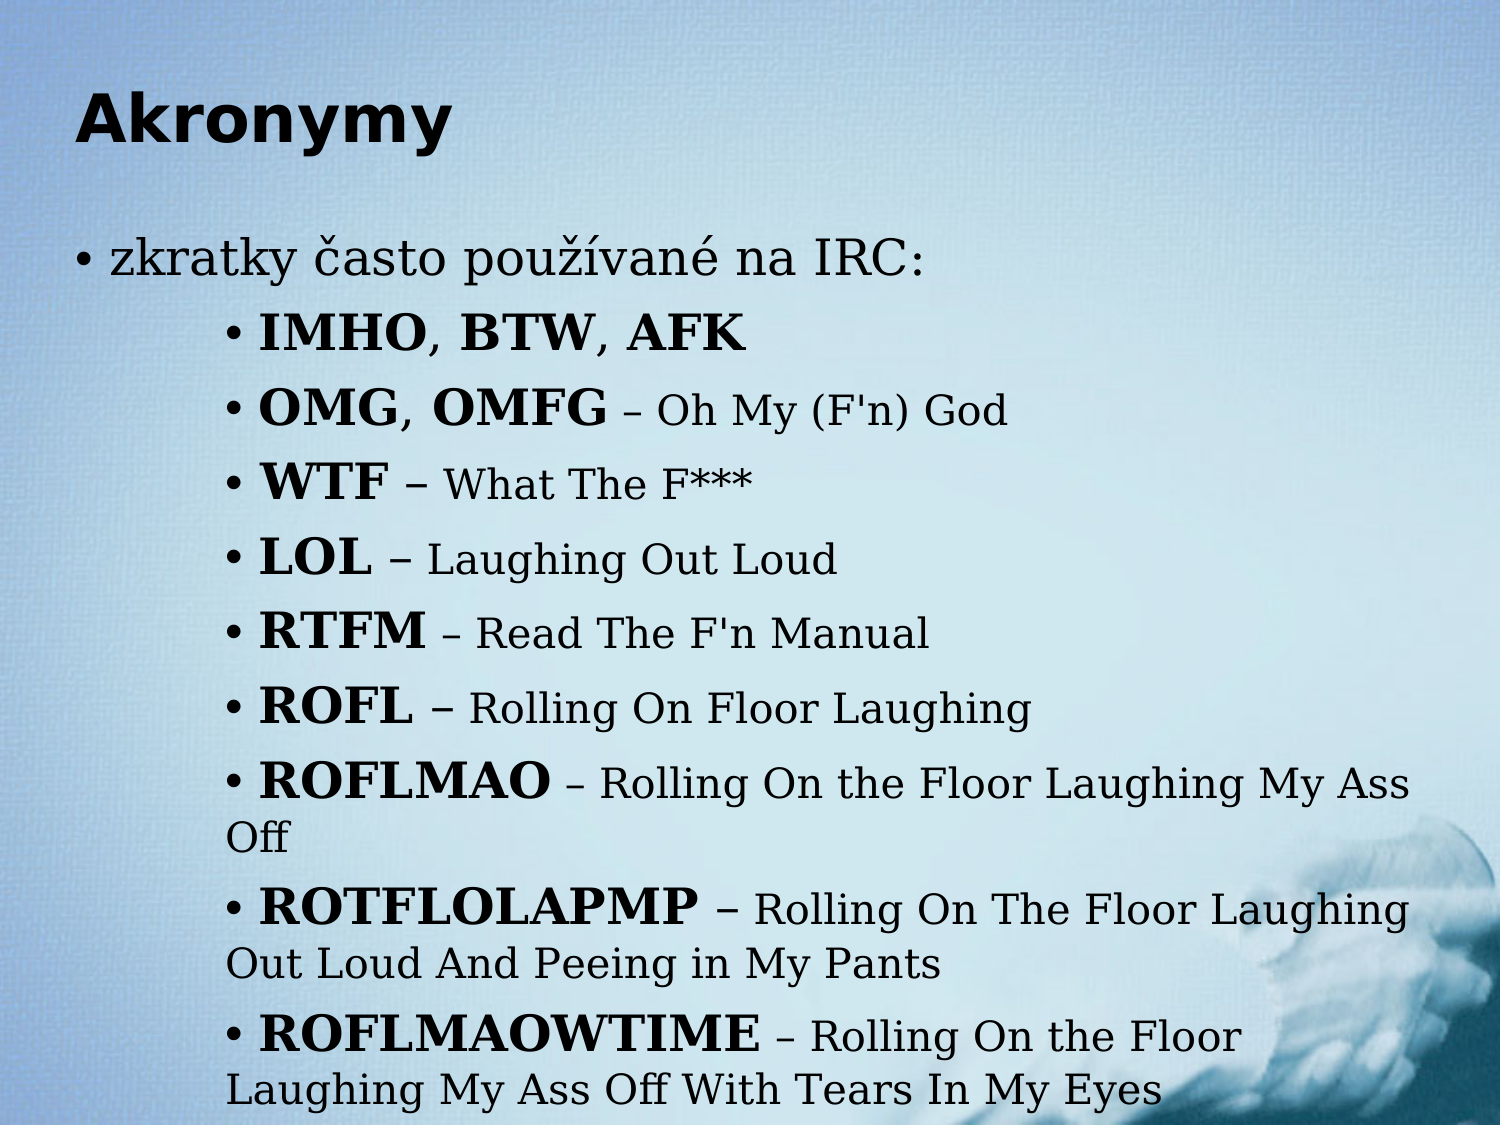

Akronymy
zkratky často používané na IRC:
 IMHO, BTW, AFK
 OMG, OMFG – Oh My (F'n) God
 WTF – What The F***
 LOL – Laughing Out Loud
 RTFM – Read The F'n Manual
 ROFL – Rolling On Floor Laughing
 ROFLMAO – Rolling On the Floor Laughing My Ass Off
 ROTFLOLAPMP – Rolling On The Floor Laughing Out Loud And Peeing in My Pants
 ROFLMAOWTIME – Rolling On the Floor Laughing My Ass Off With Tears In My Eyes